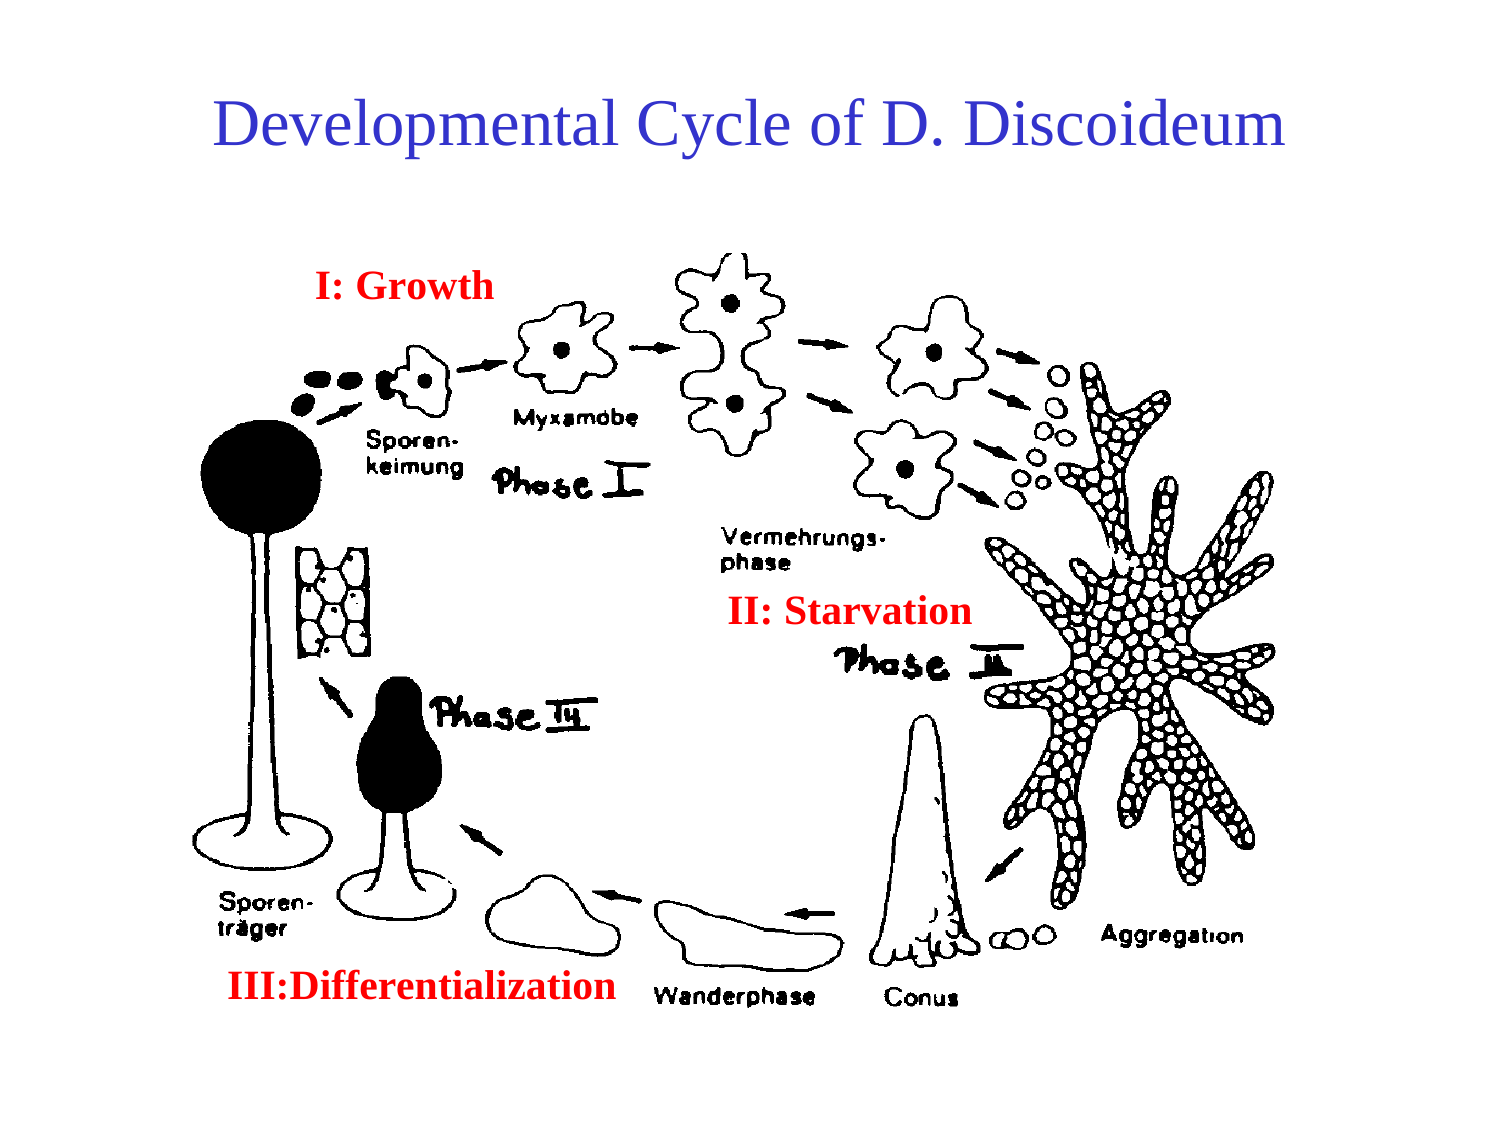

# Developmental Cycle of D. Discoideum
I: Growth
II: Starvation
III:Differentialization